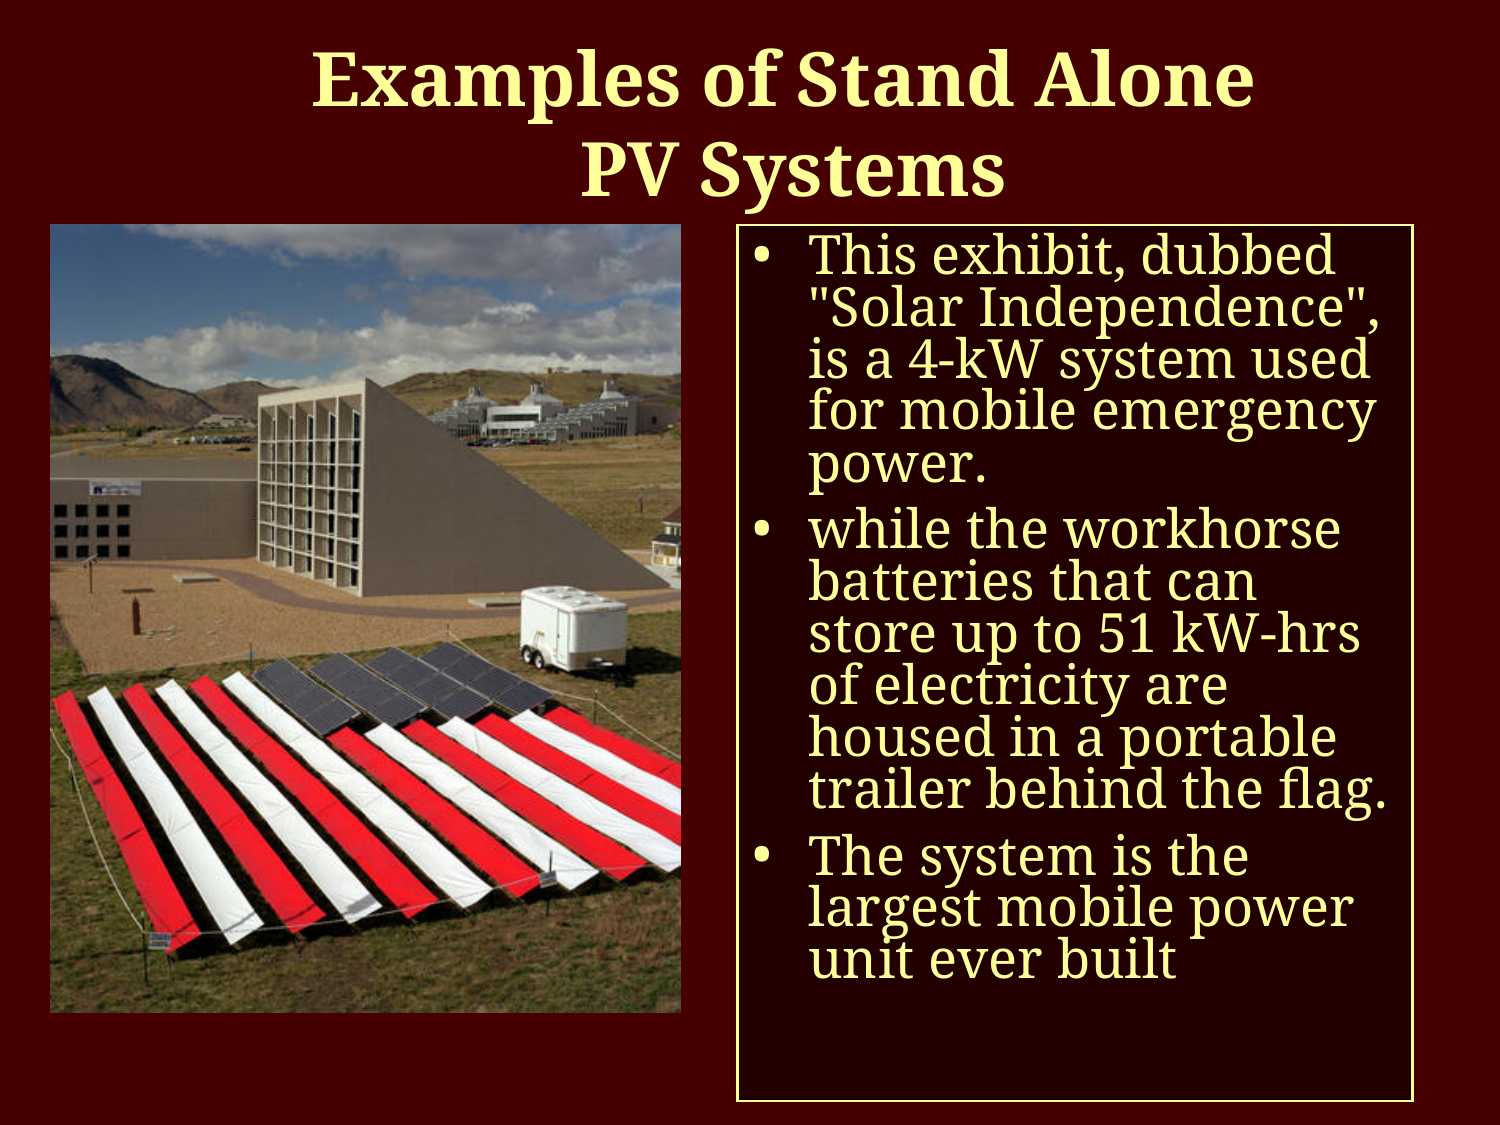

# Examples of Stand Alone PV Systems
This exhibit, dubbed "Solar Independence", is a 4-kW system used for mobile emergency power.
while the workhorse batteries that can store up to 51 kW-hrs of electricity are housed in a portable trailer behind the flag.
The system is the largest mobile power unit ever built
Engineering Photovoltaic Systems
9